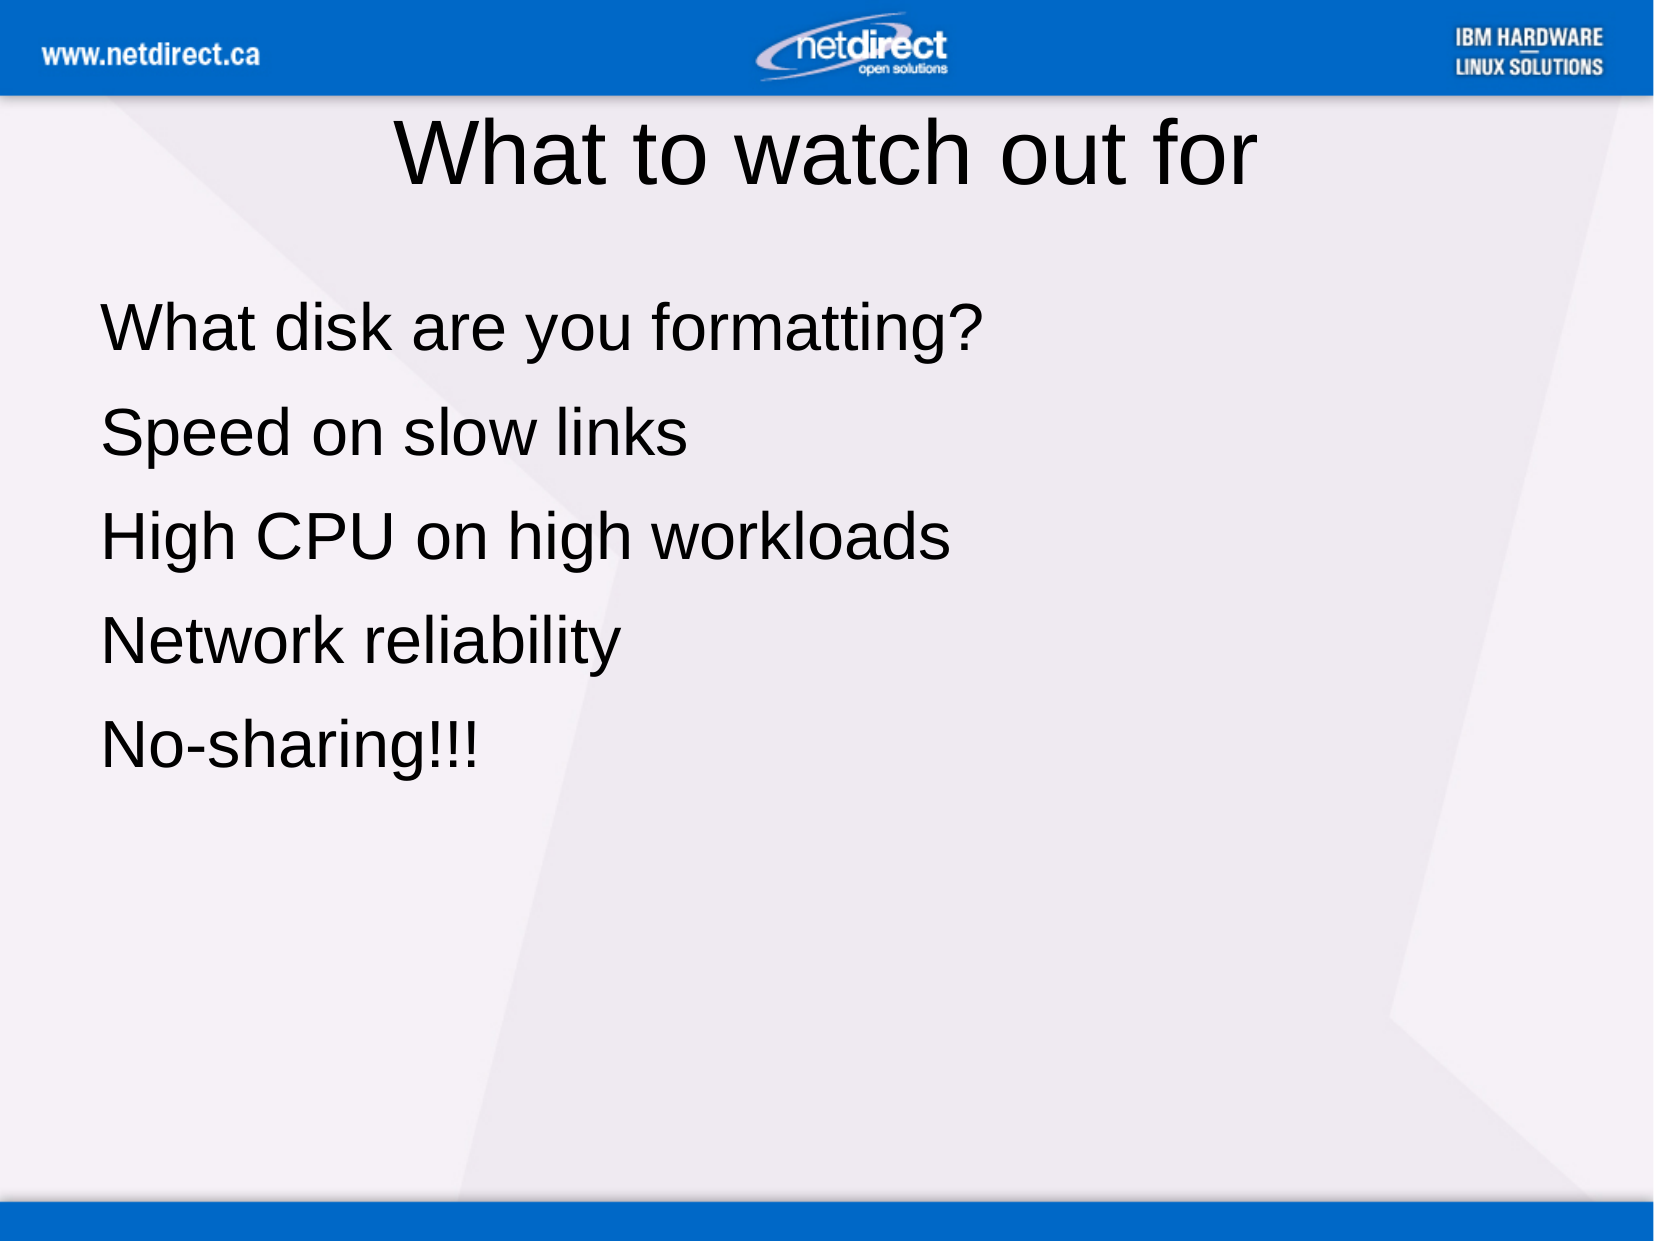

# What to watch out for
What disk are you formatting?
Speed on slow links
High CPU on high workloads
Network reliability
No-sharing!!!